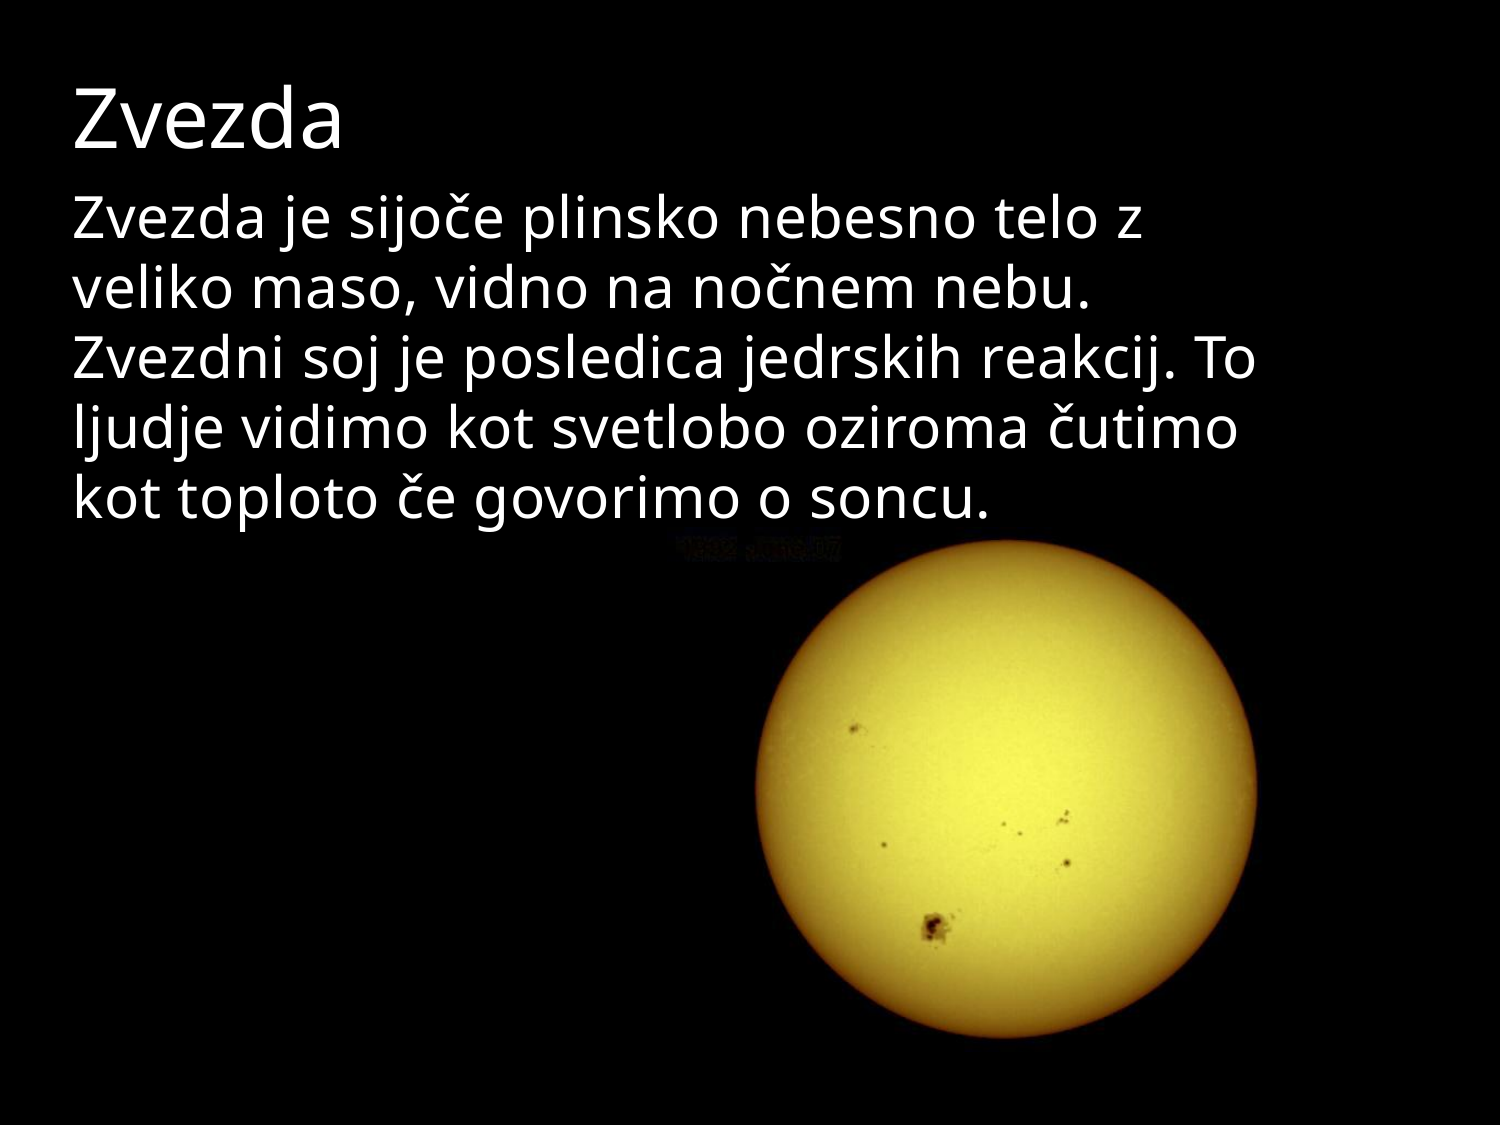

Zvezda
# Zvezda je sijoče plinsko nebesno telo z veliko maso, vidno na nočnem nebu. Zvezdni soj je posledica jedrskih reakcij. To ljudje vidimo kot svetlobo oziroma čutimo kot toploto če govorimo o soncu.